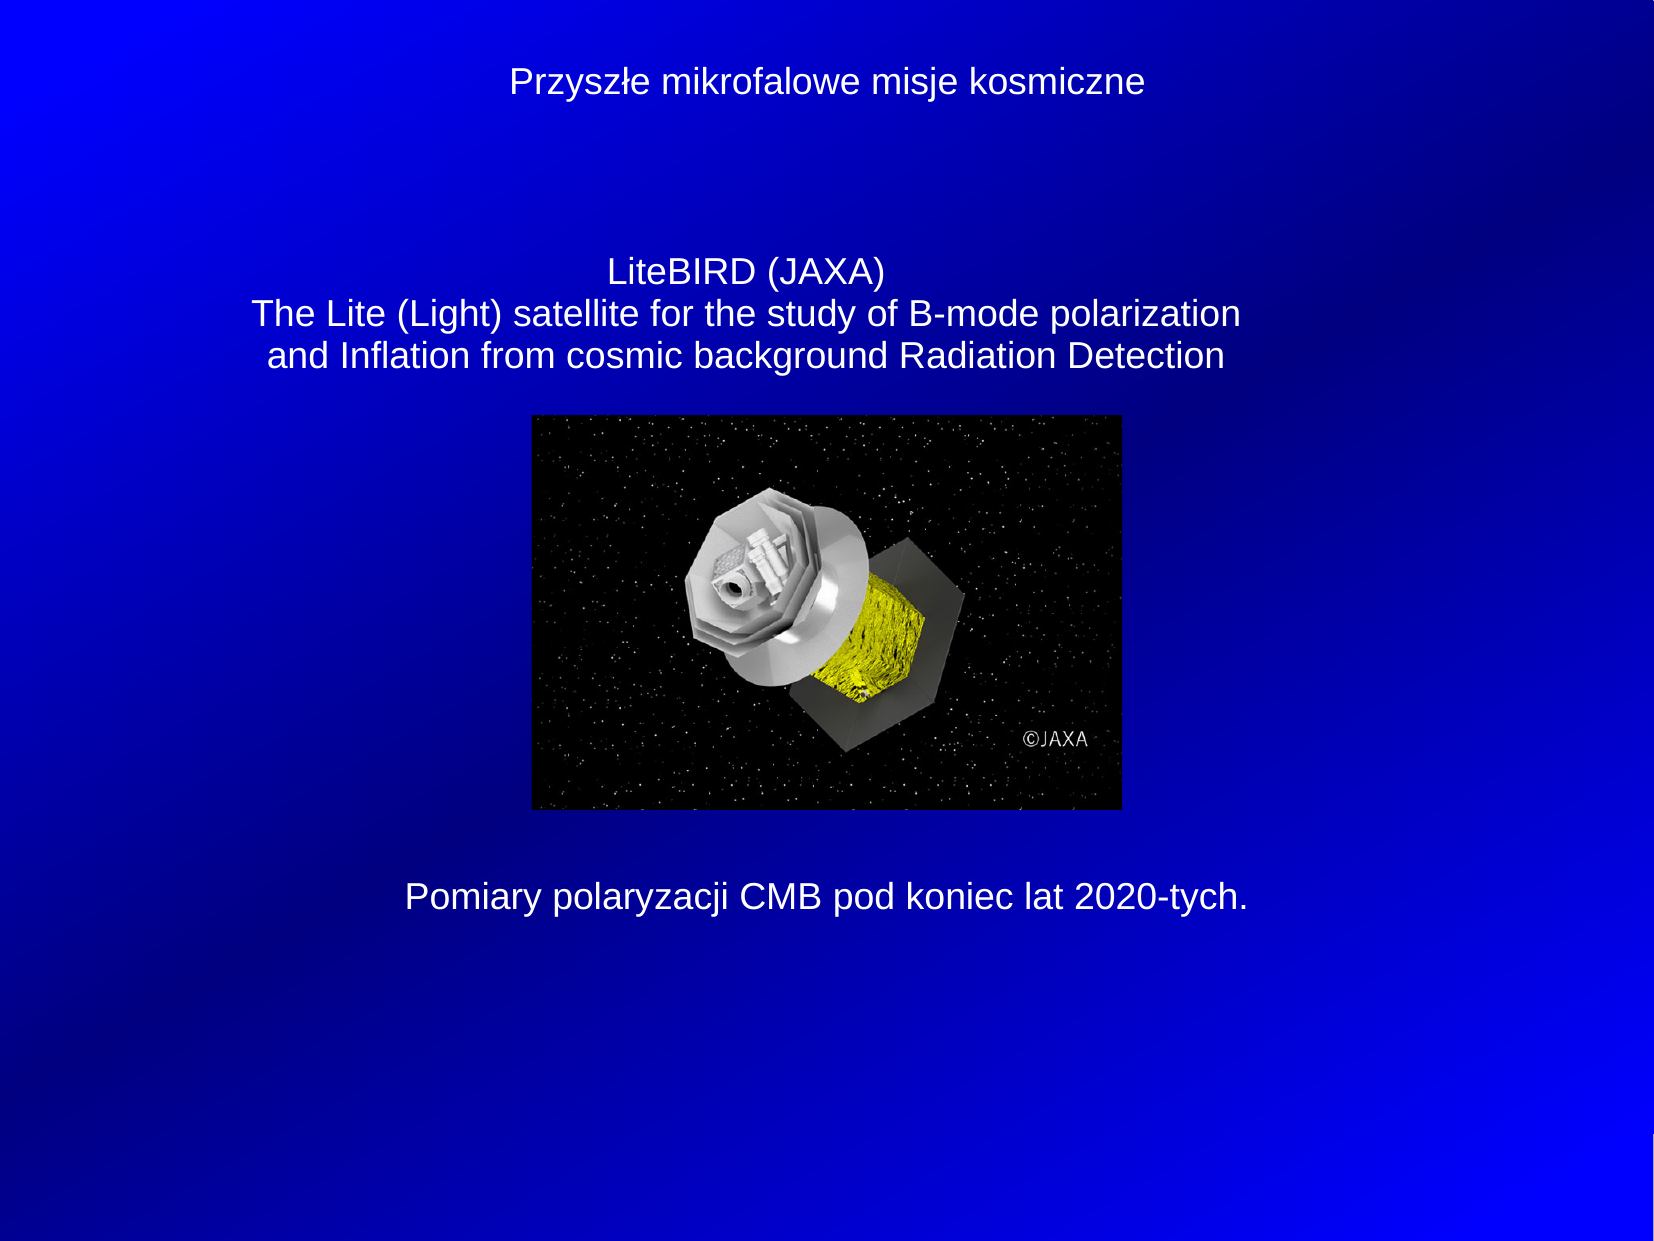

Przyszłe mikrofalowe misje kosmiczne
LiteBIRD (JAXA)
The Lite (Light) satellite for the study of B-mode polarization
and Inflation from cosmic background Radiation Detection
Pomiary polaryzacji CMB pod koniec lat 2020-tych.